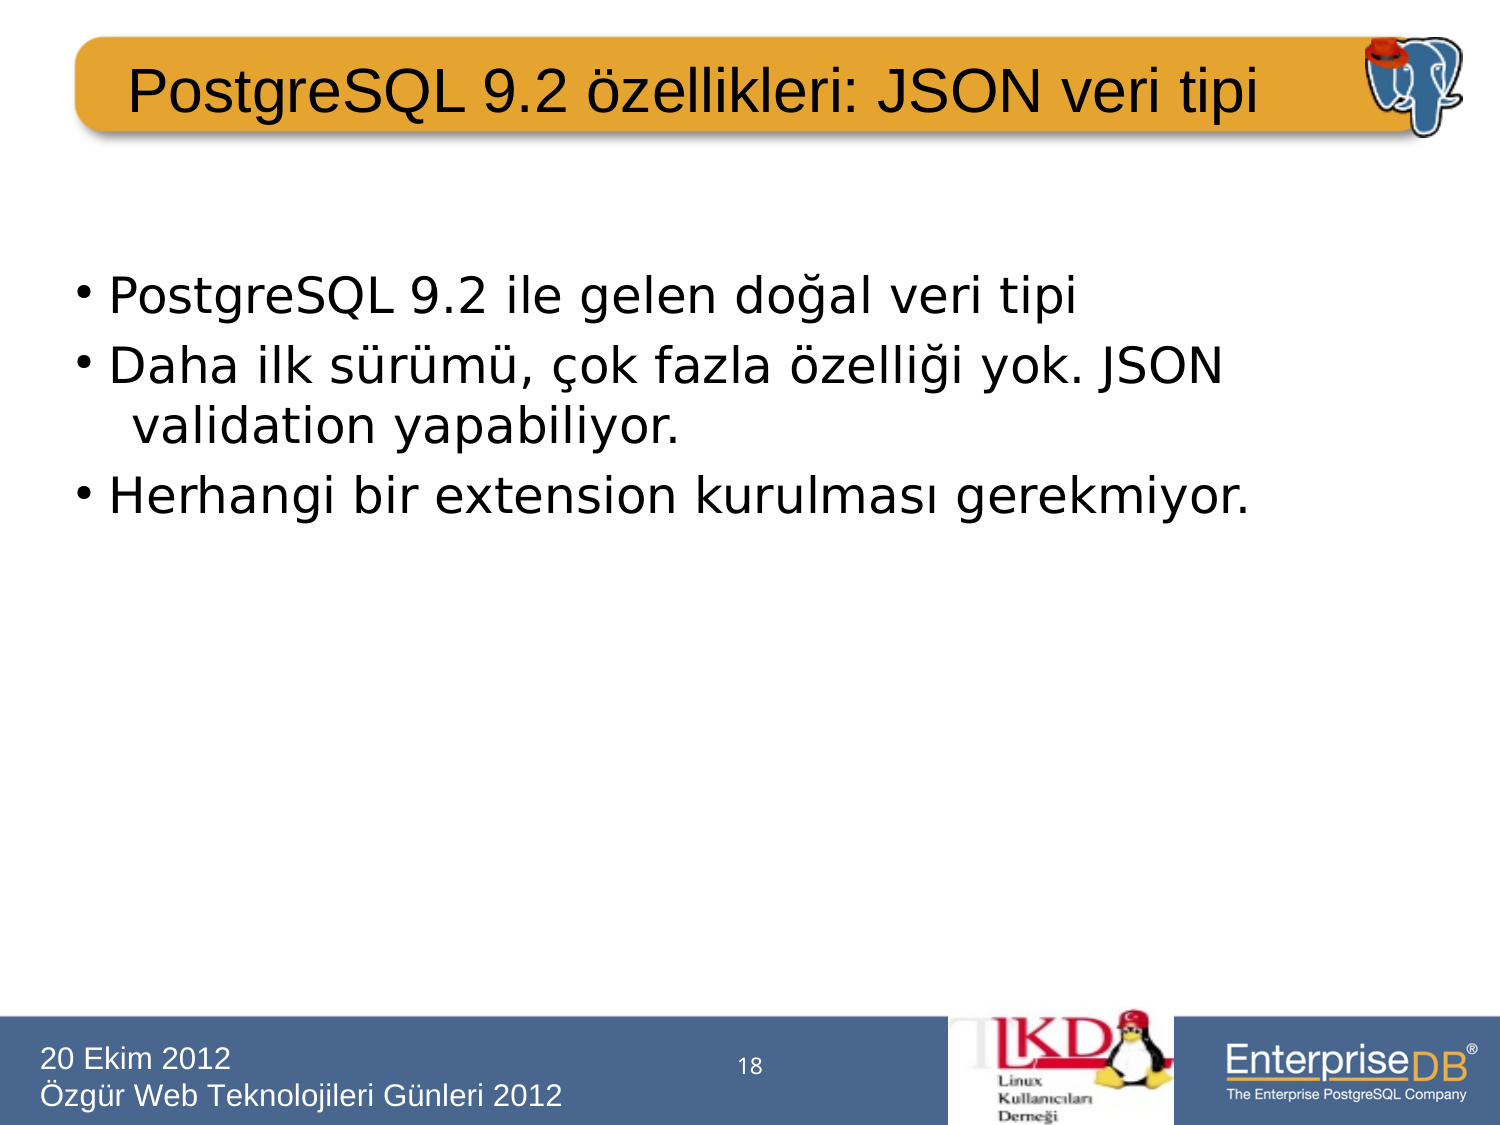

# PostgreSQL 9.2 özellikleri: JSON veri tipi
 PostgreSQL 9.2 ile gelen doğal veri tipi
 Daha ilk sürümü, çok fazla özelliği yok. JSON validation yapabiliyor.
 Herhangi bir extension kurulması gerekmiyor.